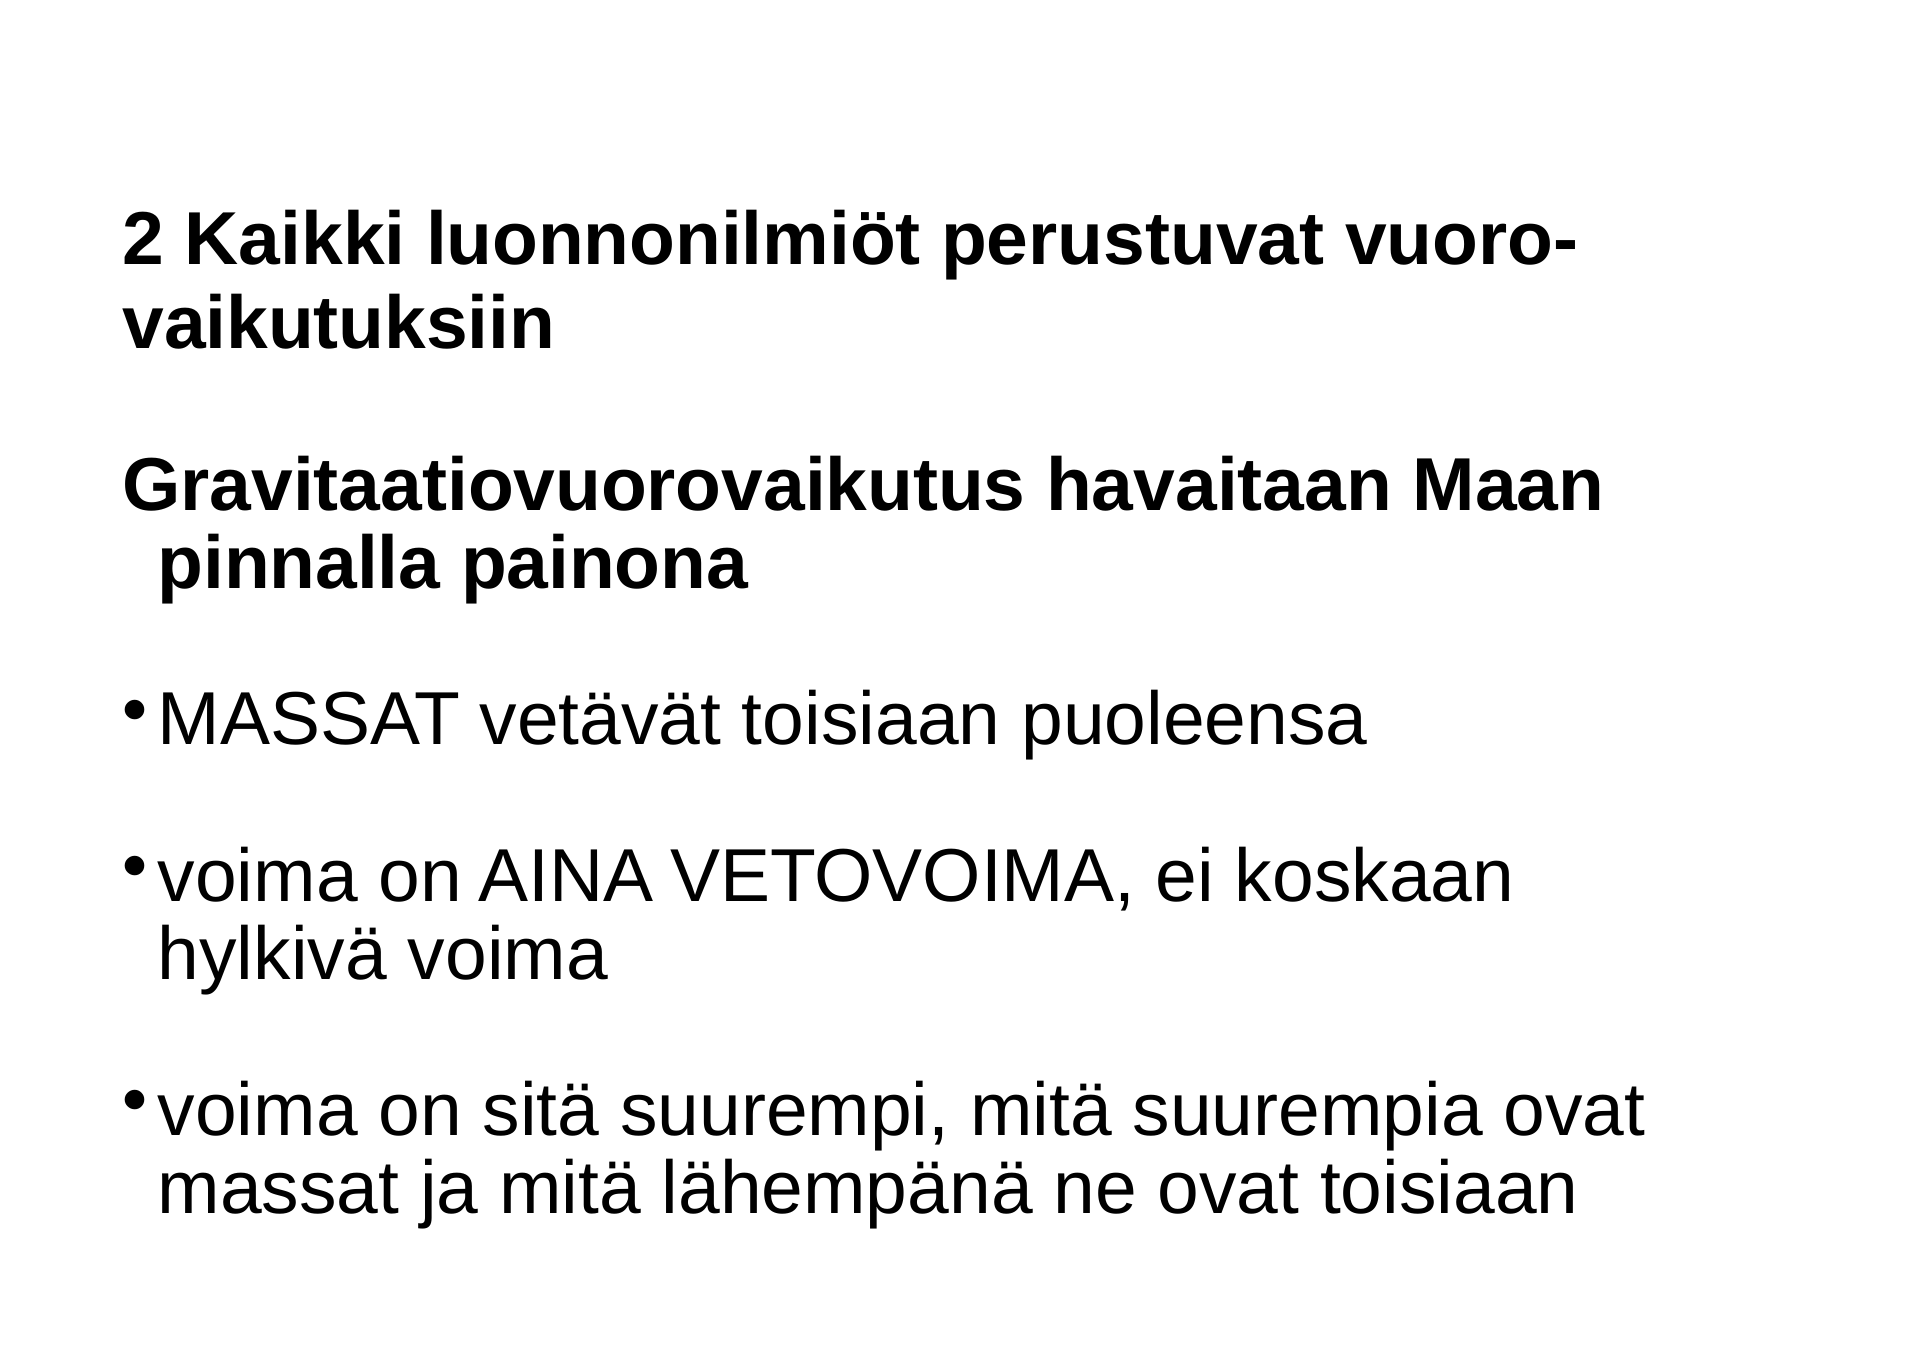

2 Kaikki luonnonilmiöt perustuvat vuoro-vaikutuksiin
Gravitaatiovuorovaikutus havaitaan Maan pinnalla painona
MASSAT vetävät toisiaan puoleensa
voima on AINA VETOVOIMA, ei koskaan hylkivä voima
voima on sitä suurempi, mitä suurempia ovat massat ja mitä lähempänä ne ovat toisiaan